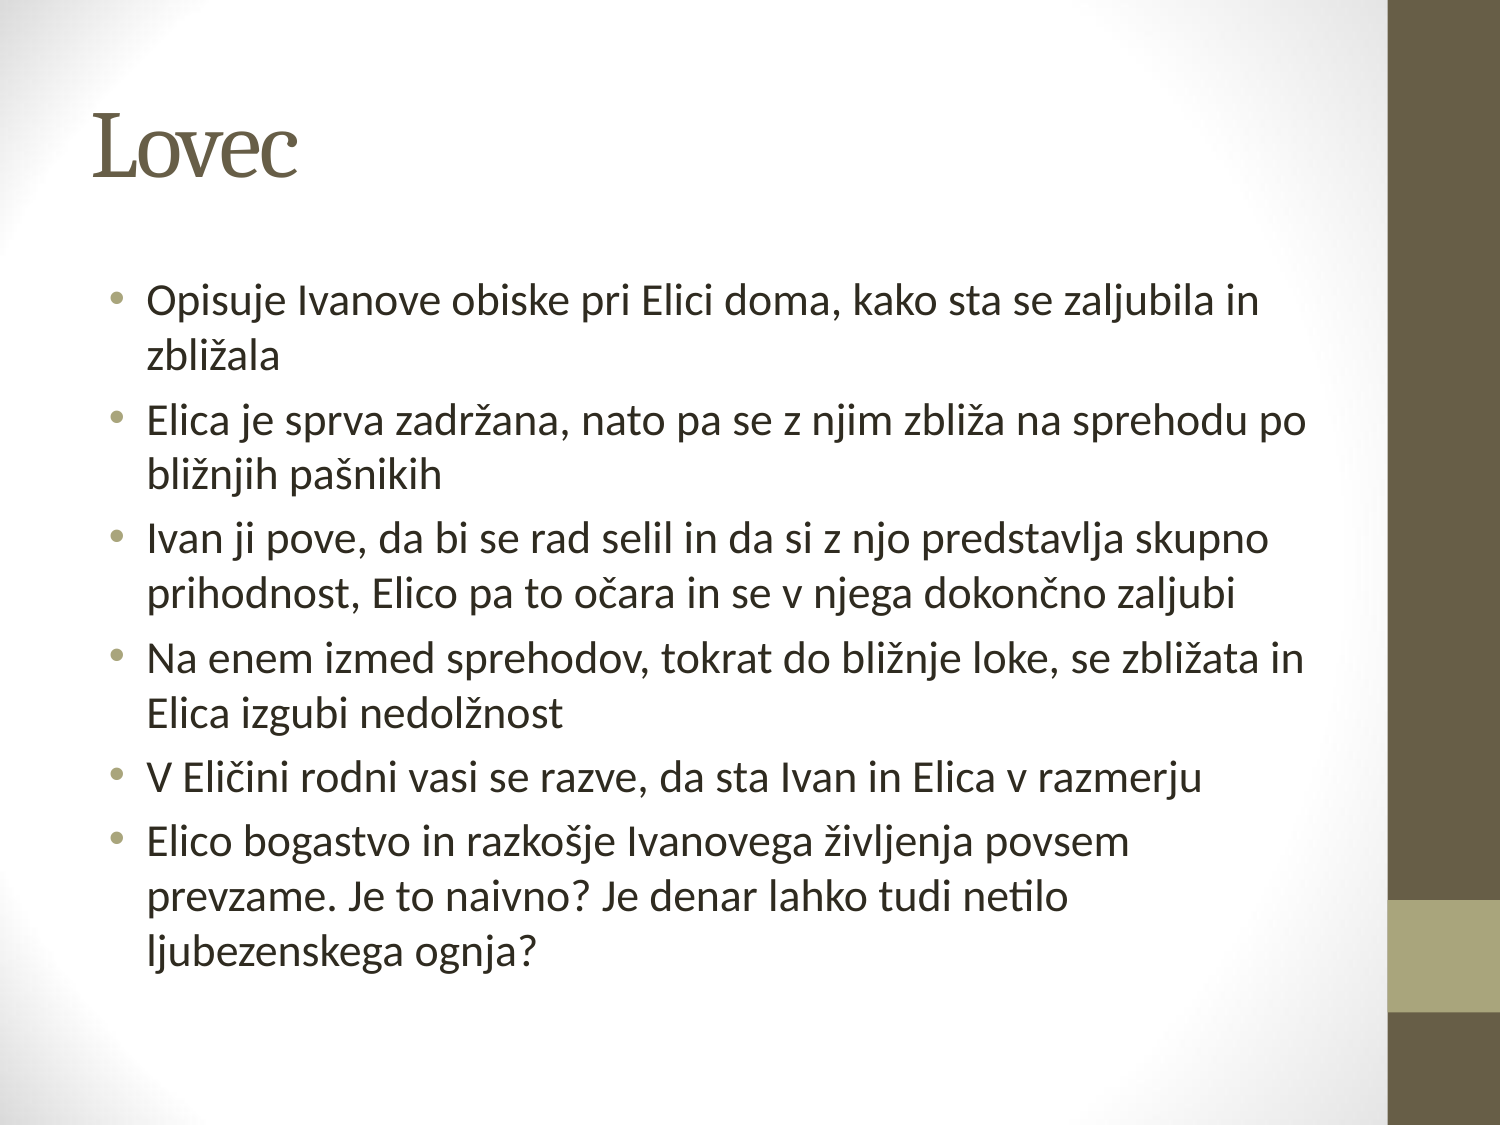

# Lovec
Opisuje Ivanove obiske pri Elici doma, kako sta se zaljubila in zbližala
Elica je sprva zadržana, nato pa se z njim zbliža na sprehodu po bližnjih pašnikih
Ivan ji pove, da bi se rad selil in da si z njo predstavlja skupno prihodnost, Elico pa to očara in se v njega dokončno zaljubi
Na enem izmed sprehodov, tokrat do bližnje loke, se zbližata in Elica izgubi nedolžnost
V Eličini rodni vasi se razve, da sta Ivan in Elica v razmerju
Elico bogastvo in razkošje Ivanovega življenja povsem prevzame. Je to naivno? Je denar lahko tudi netilo ljubezenskega ognja?